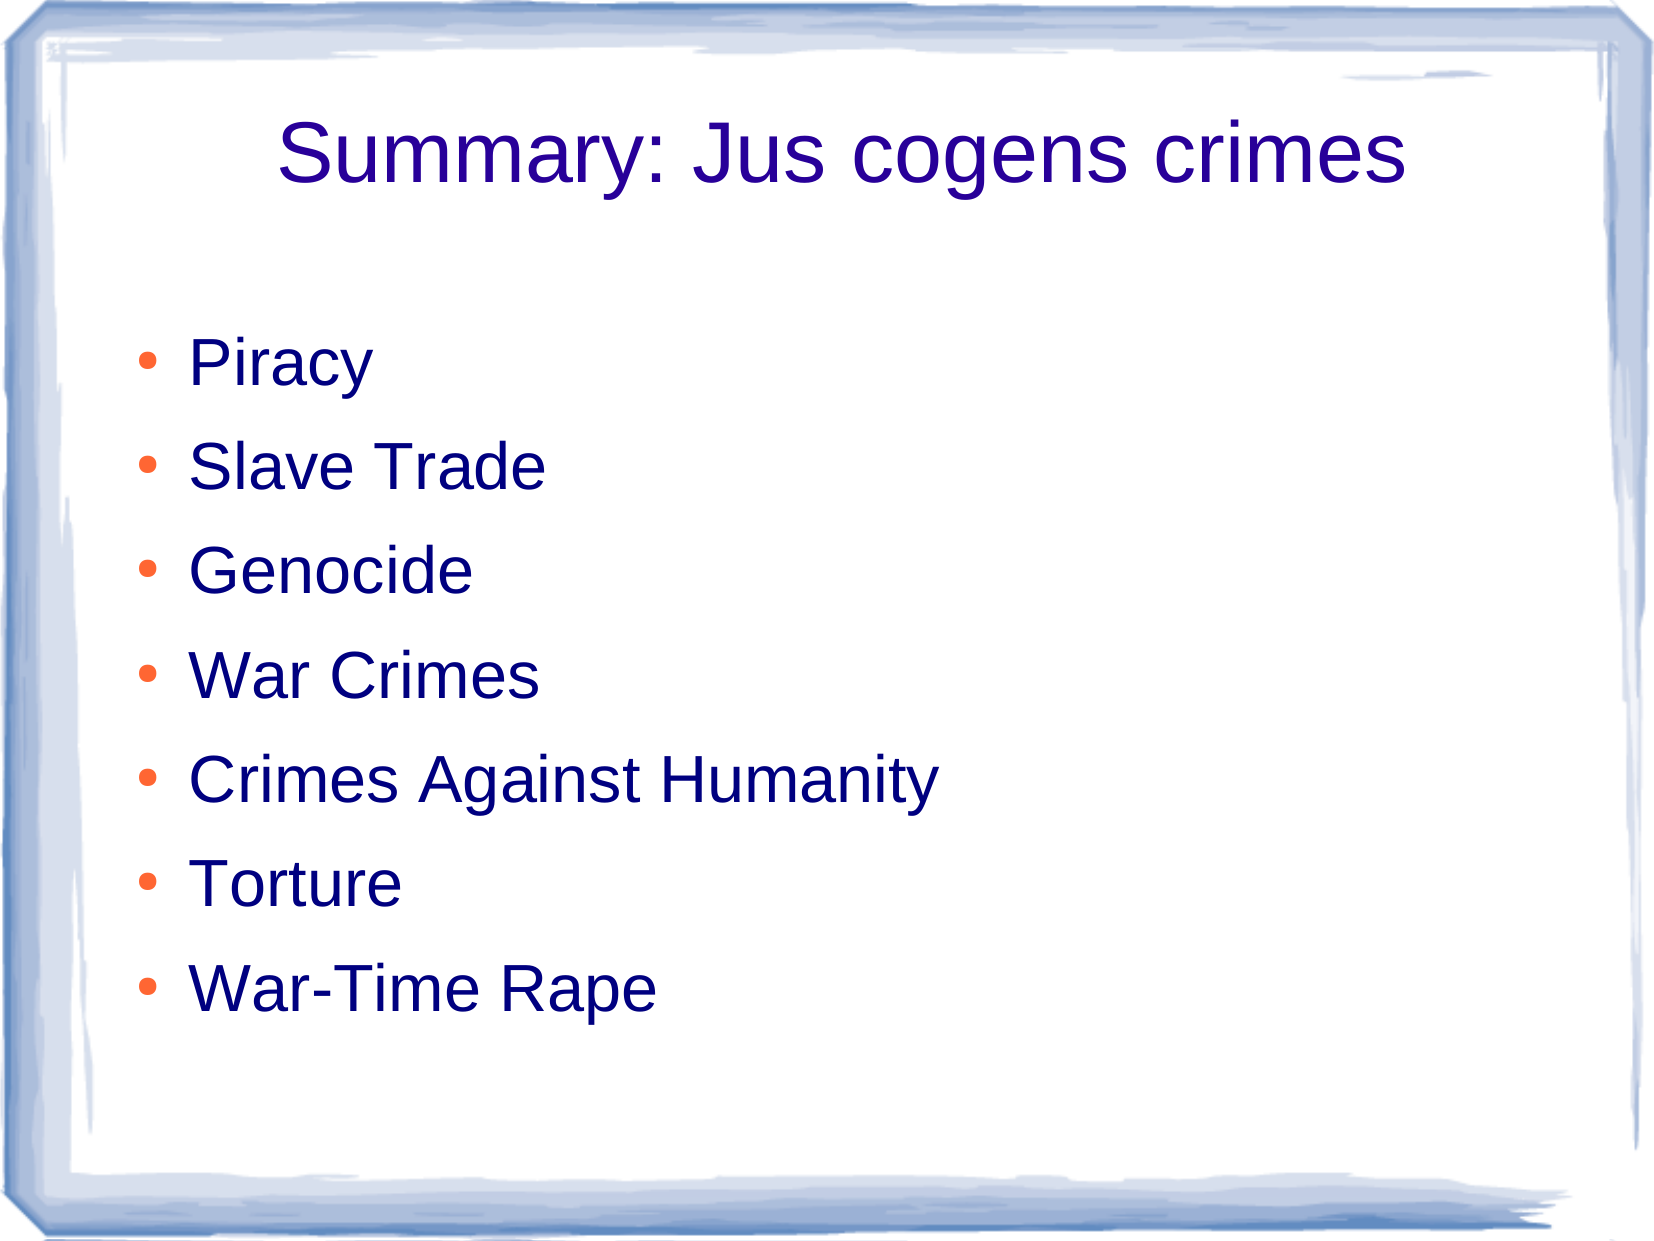

# Summary: Jus cogens crimes
Piracy
Slave Trade
Genocide
War Crimes
Crimes Against Humanity
Torture
War-Time Rape